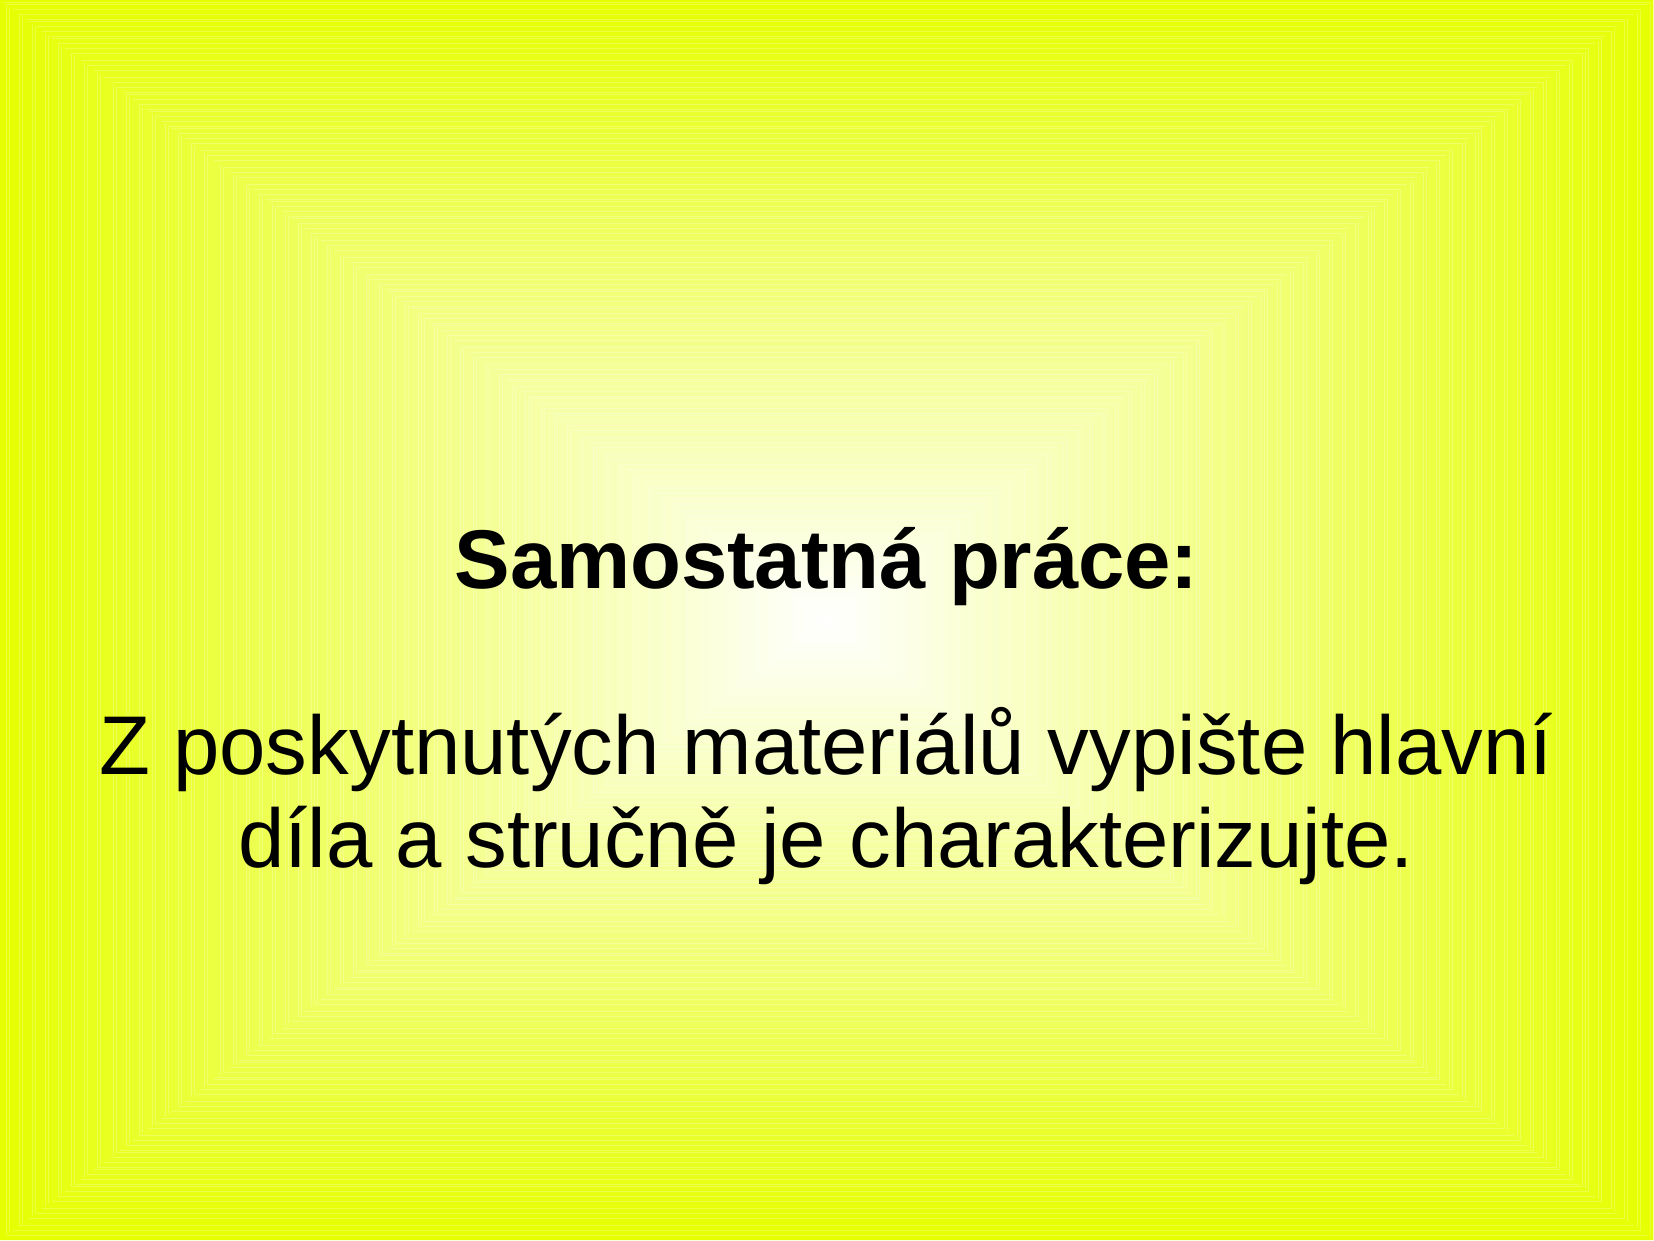

#
Samostatná práce:
Z poskytnutých materiálů vypište hlavní díla a stručně je charakterizujte.